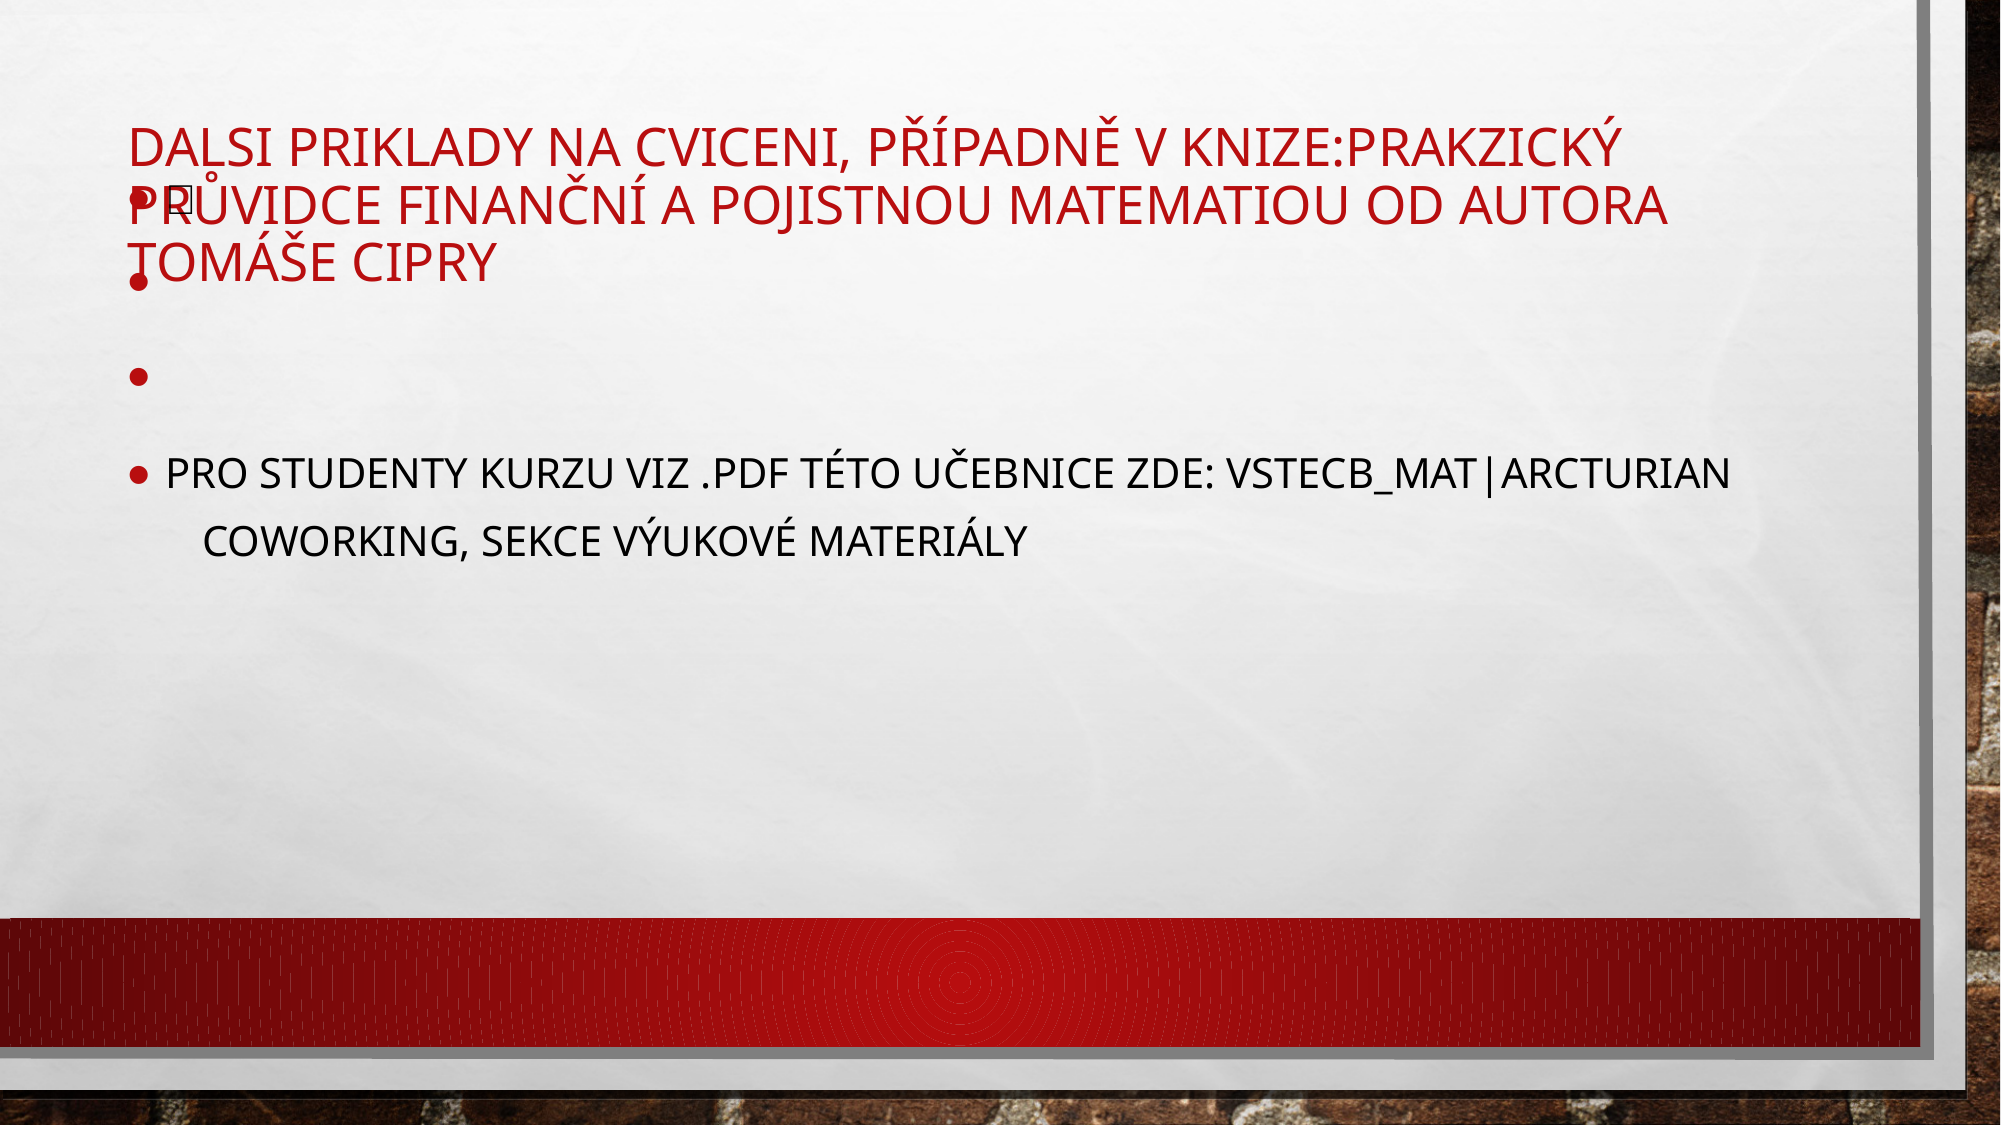


PRO STUDENTY KURzu viz .pdf této učebnice zde: vstecb_mat|ArcturianCOWORKING, sekce výukové materiály
# Dalsi priklady na cviceni, případně v knize:prakzický průvidce finanční a pojistnou matematiou od autora Tomáše Cipry